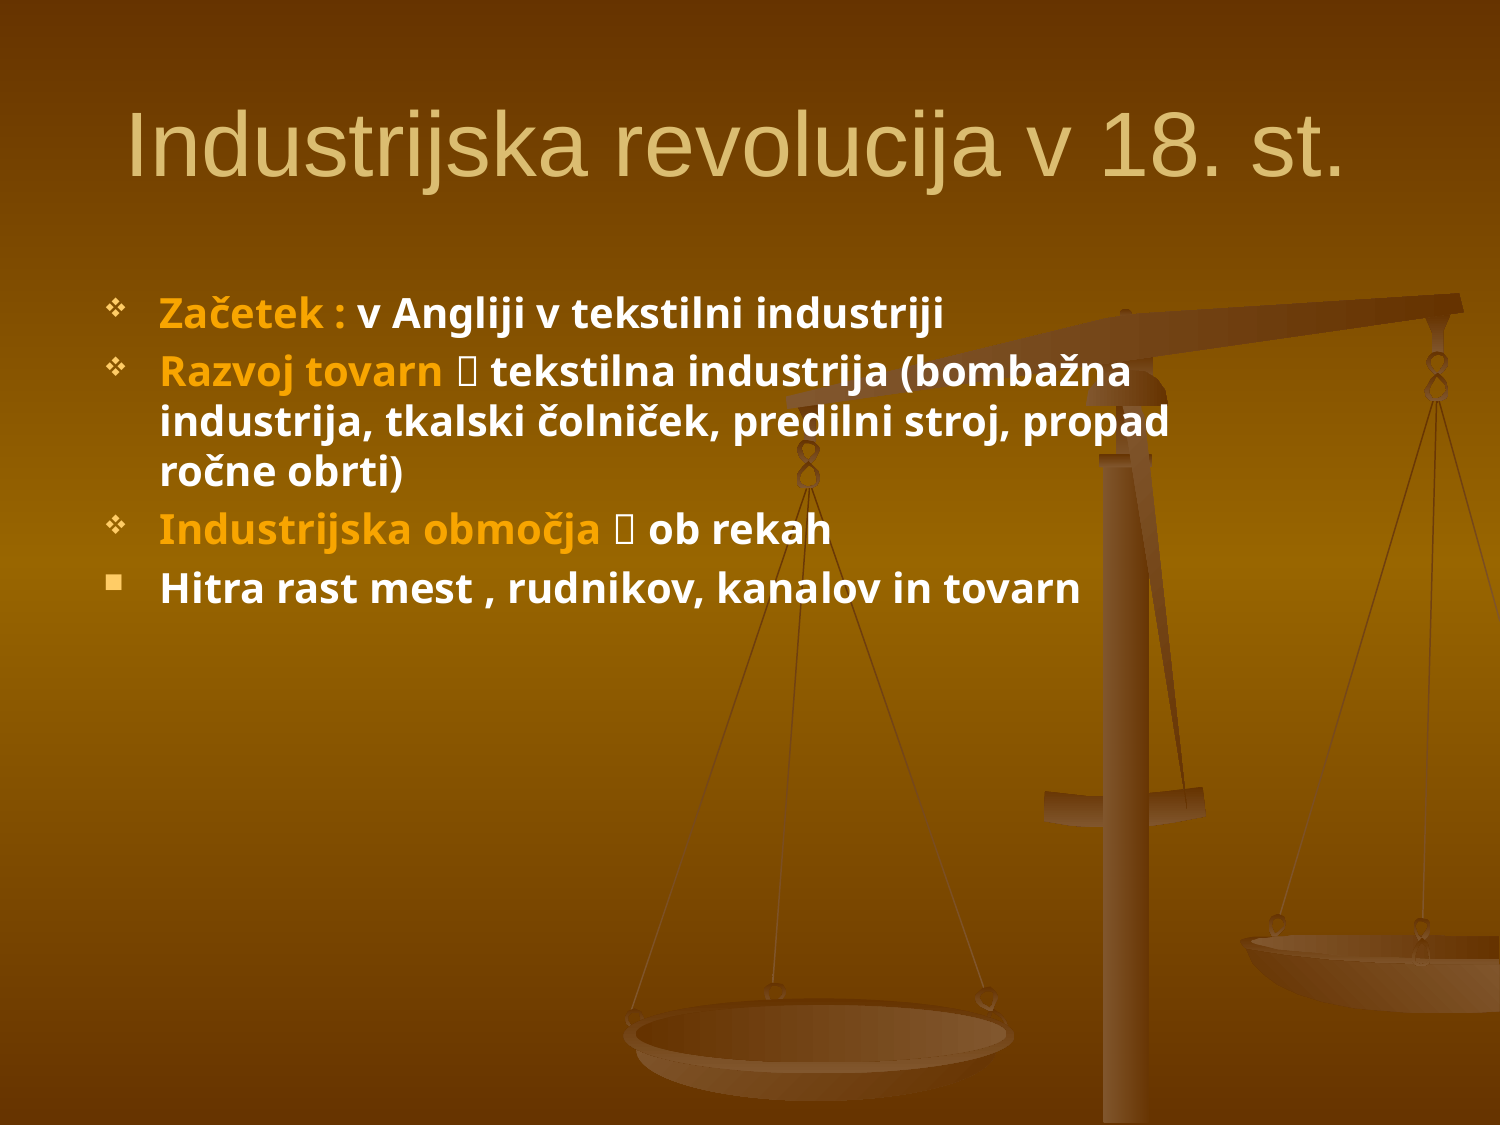

# Industrijska revolucija v 18. st.
Začetek : v Angliji v tekstilni industriji
Razvoj tovarn  tekstilna industrija (bombažna industrija, tkalski čolniček, predilni stroj, propad ročne obrti)
Industrijska območja  ob rekah
Hitra rast mest , rudnikov, kanalov in tovarn